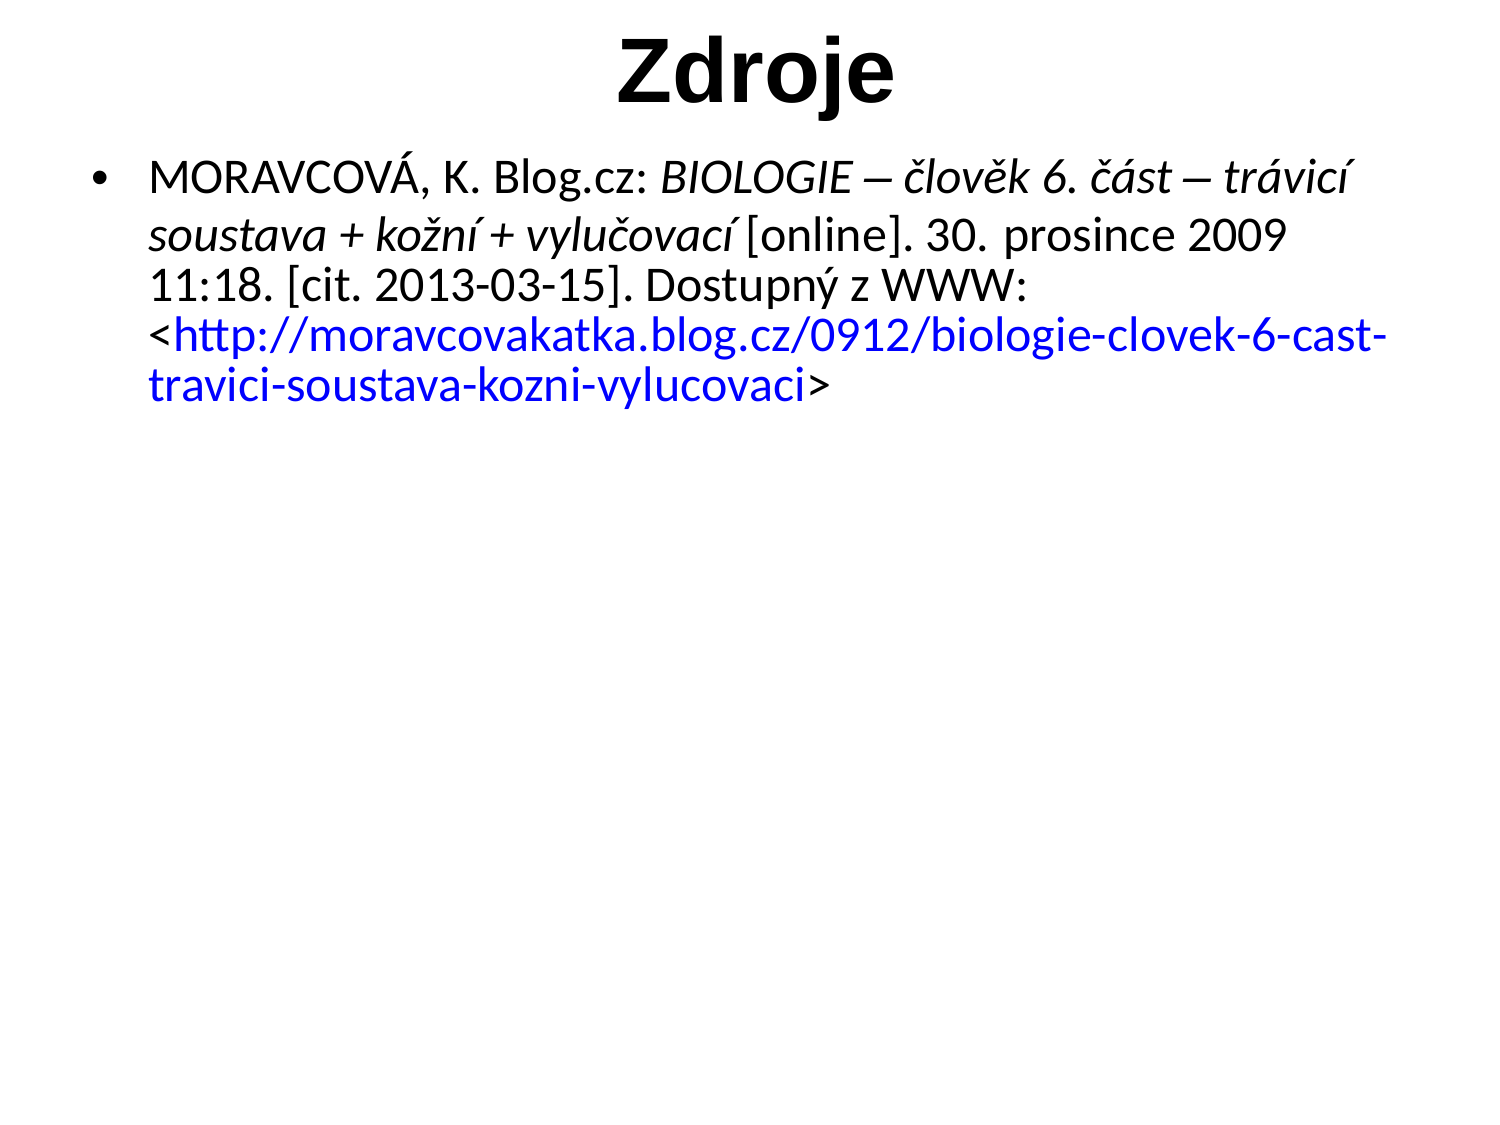

# Zdroje
MORAVCOVÁ, K. Blog.cz: BIOLOGIE – člověk 6. část – trávicí soustava + kožní + vylučovací [online]. 30. prosince 2009 11:18. [cit. 2013-03-15]. Dostupný z WWW:
<http://moravcovakatka.blog.cz/0912/biologie-clovek-6-cast-travici-soustava-kozni-vylucovaci>